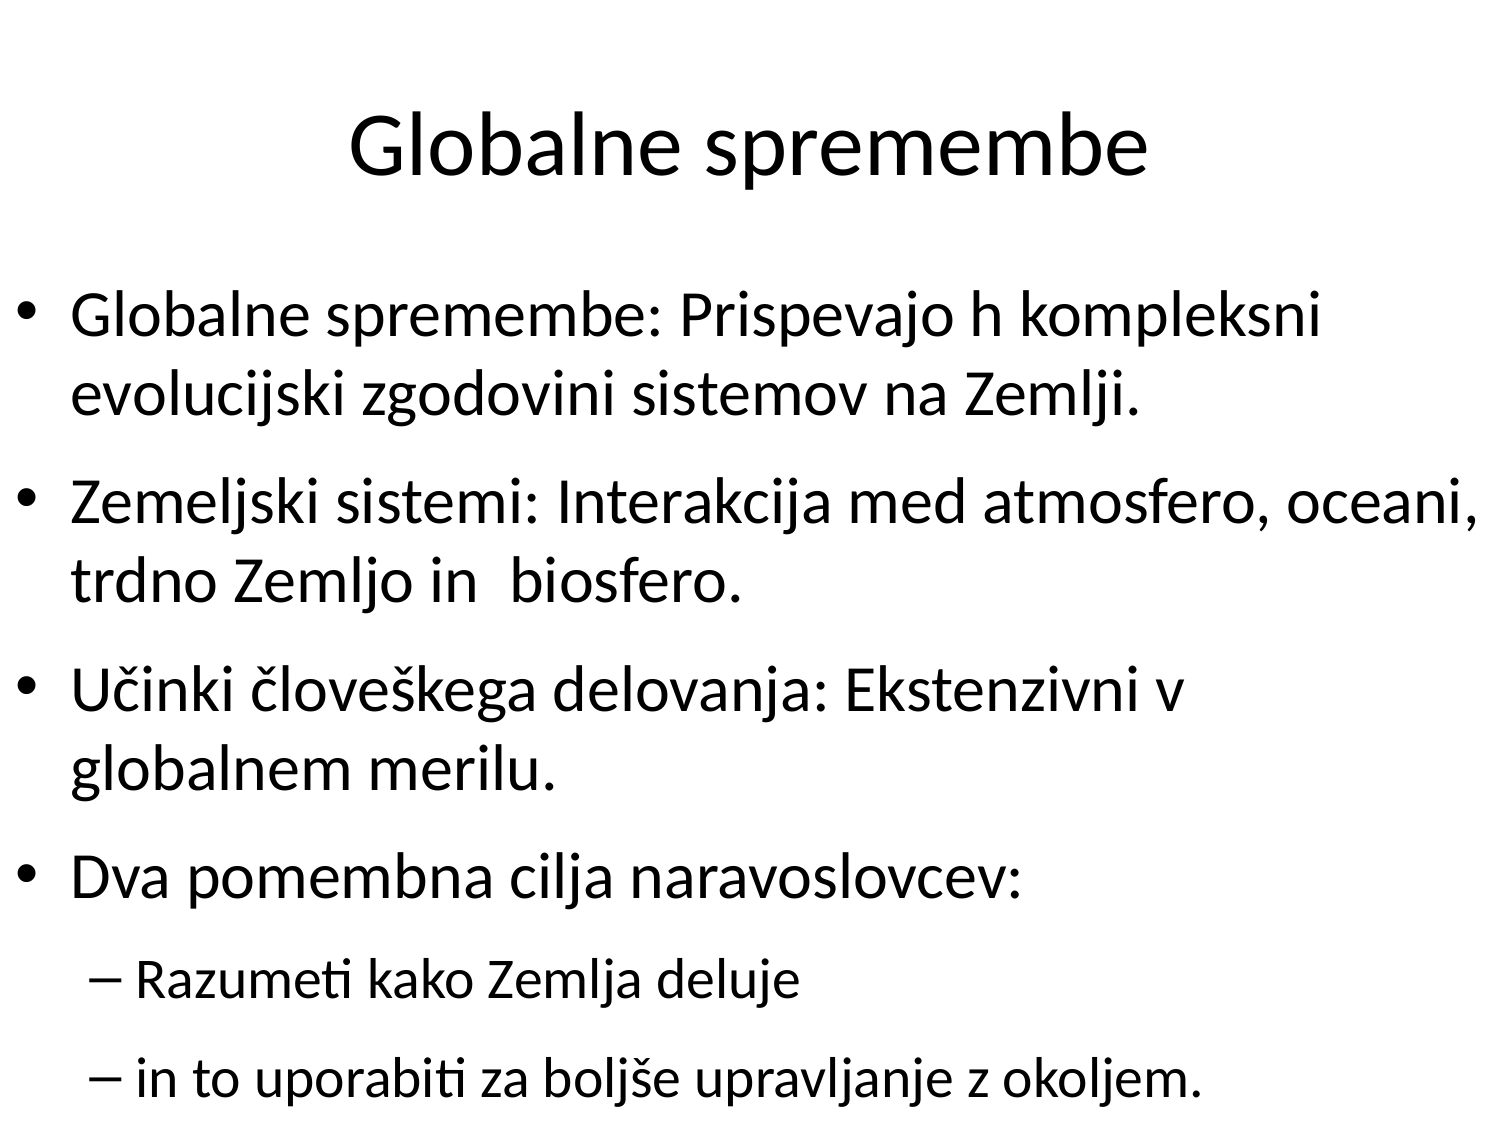

# Globalne spremembe
Globalne spremembe: Prispevajo h kompleksni evolucijski zgodovini sistemov na Zemlji.
Zemeljski sistemi: Interakcija med atmosfero, oceani, trdno Zemljo in biosfero.
Učinki človeškega delovanja: Ekstenzivni v globalnem merilu.
Dva pomembna cilja naravoslovcev:
Razumeti kako Zemlja deluje
in to uporabiti za boljše upravljanje z okoljem.